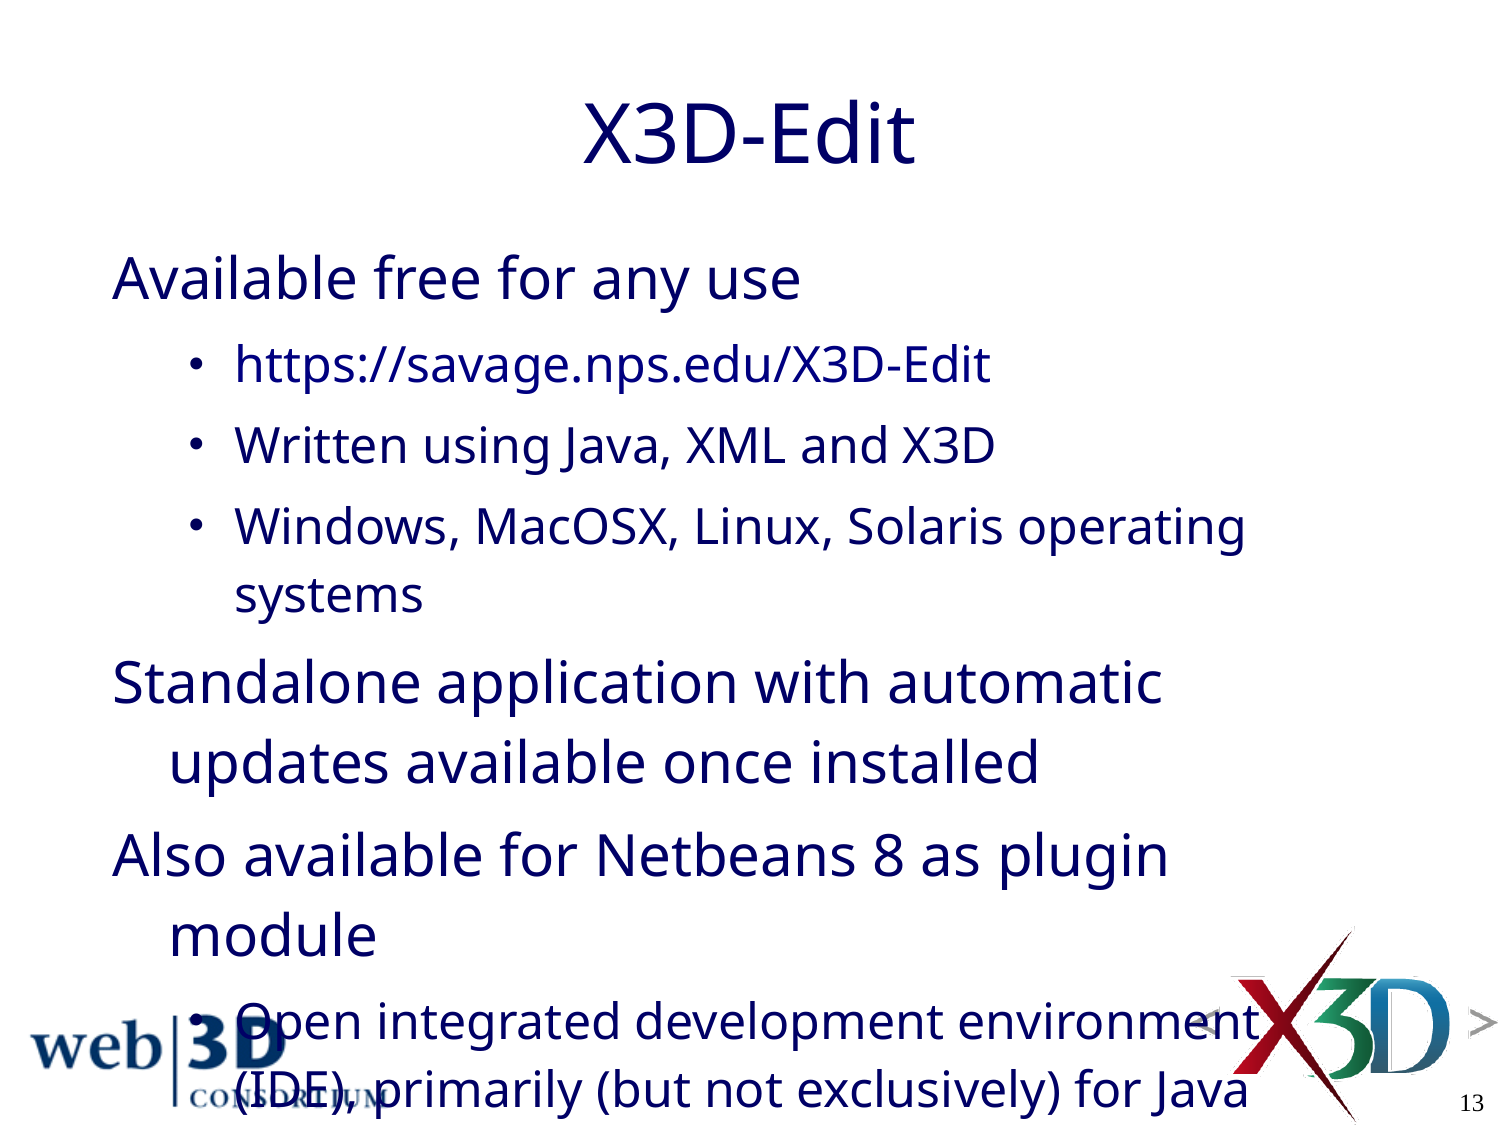

# X3D-Edit
Available free for any use
https://savage.nps.edu/X3D-Edit
Written using Java, XML and X3D
Windows, MacOSX, Linux, Solaris operating systems
Standalone application with automatic updates available once installed
Also available for Netbeans 8 as plugin module
Open integrated development environment (IDE), primarily (but not exclusively) for Java
http://www.netbeans.org